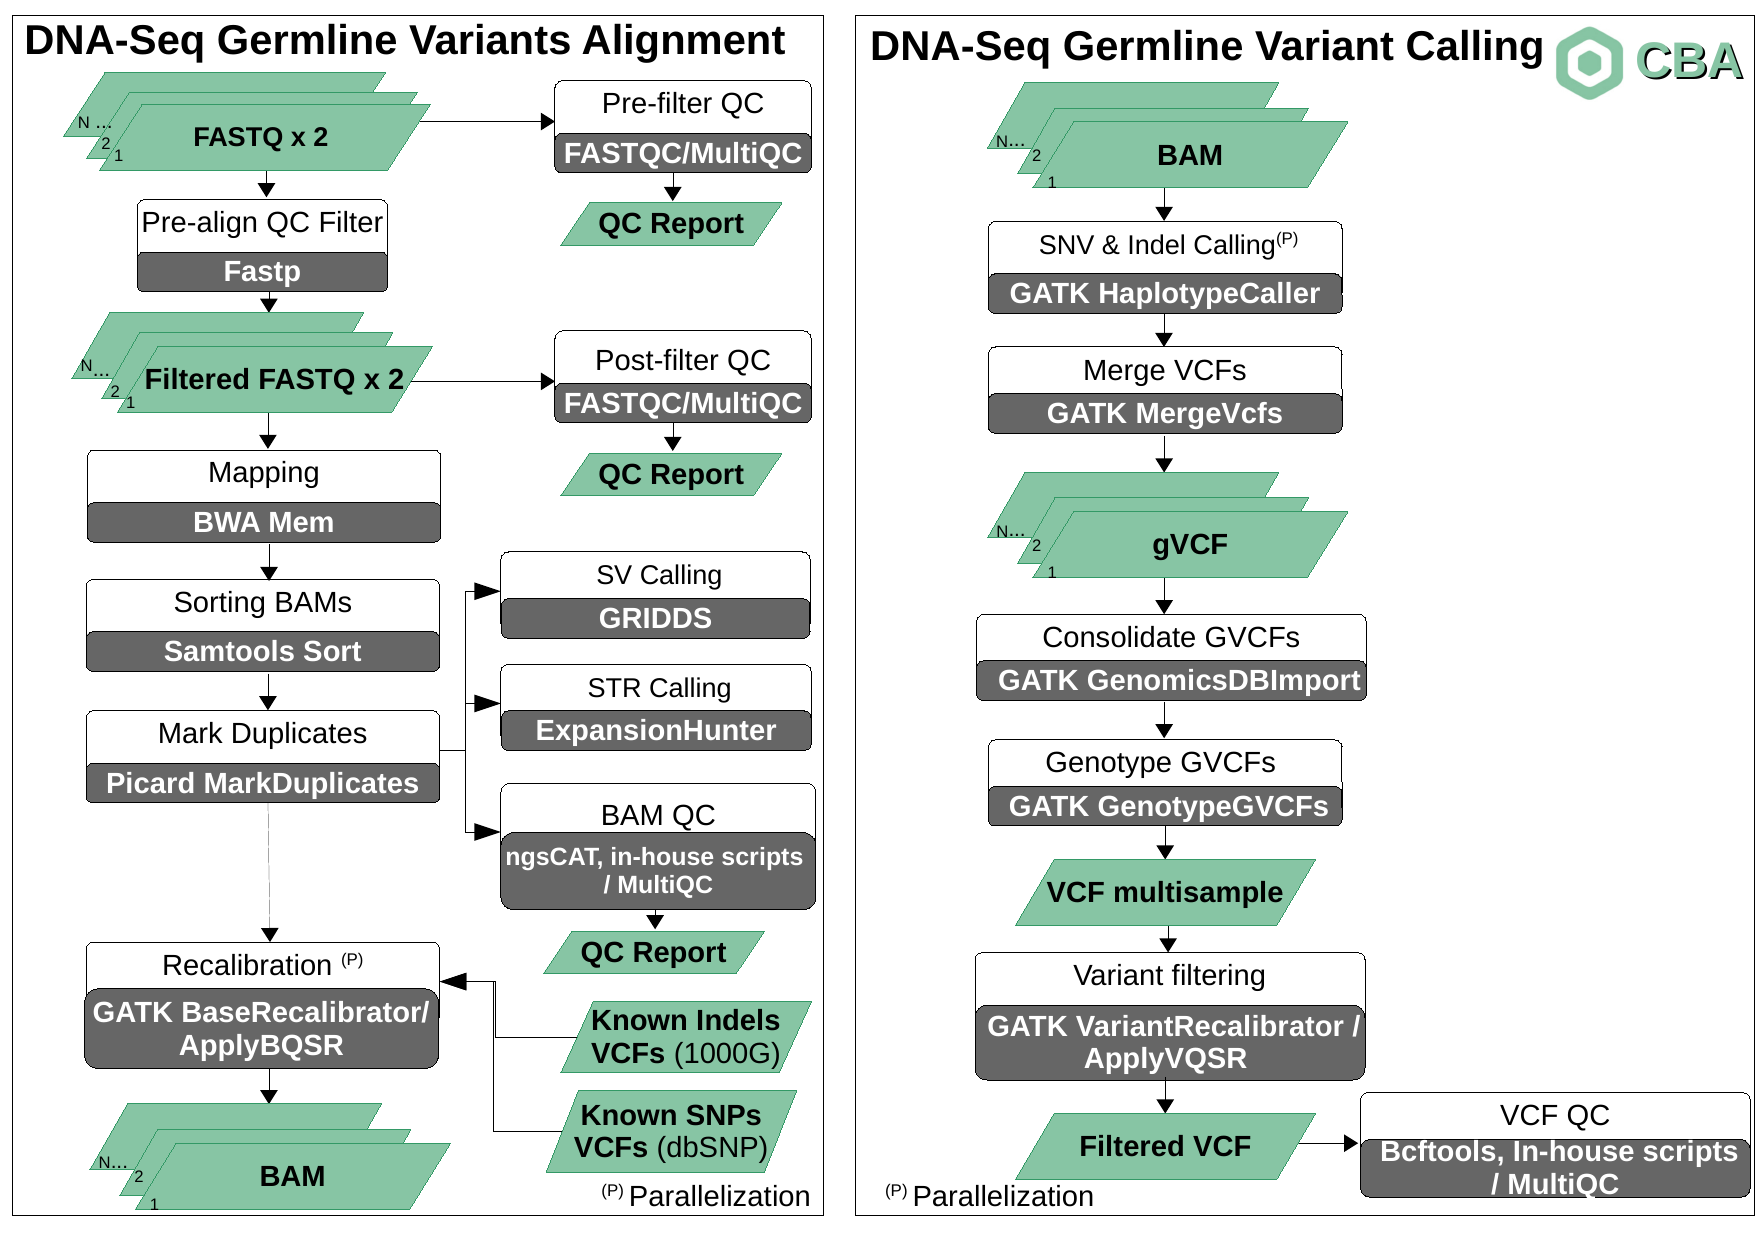

DNA-Seq Germline Variants Alignment
DNA-Seq Germline Variant Calling
CBA
FASTQ x 2
N
Pre-filter QC
FASTQ x 2
2
...
FASTQ x 2
1
...
BAM
Tumor
FASTQs
N
FASTQC/MultiQC
2
1
Pre-align QC Filter
QC Report
 SNV & Indel Calling(P)
Fastp
GATK HaplotypeCaller
Post-filter QC
Filtered FASTQ x 2
Tumor
FASTQs
Merge VCFs
N
...
2
FASTQC/MultiQC
1
 GATK MergeVcfs
Mapping
QC Report
BWA Mem
...
gVCF
Tumor
FASTQs
N
2
 SV Calling
 SV Calling
1
Sorting BAMs
GRIDDS
GRIDDS
Consolidate GVCFs
Samtools Sort
 GATK GenomicsDBImport
 STR Calling
 SV Calling
Mark Duplicates
ExpansionHunter
GRIDDS
Genotype GVCFs
Picard MarkDuplicates
BAM QC
 GATK GenotypeGVCFs
ngsCAT, in-house scripts
/ MultiQC
VCF multisample
QC Report
Recalibration (P)
Variant filtering
GATK BaseRecalibrator/
ApplyBQSR
Known Indels
VCFs (1000G)
 GATK VariantRecalibrator /
ApplyVQSR
Known SNPs
VCFs (dbSNP)
VCF QC
Filtered VCF
 Bcftools, In-house scripts
/ MultiQC
...
BAM
Tumor
FASTQs
N
2
 (P) Parallelization
 (P) Parallelization
1